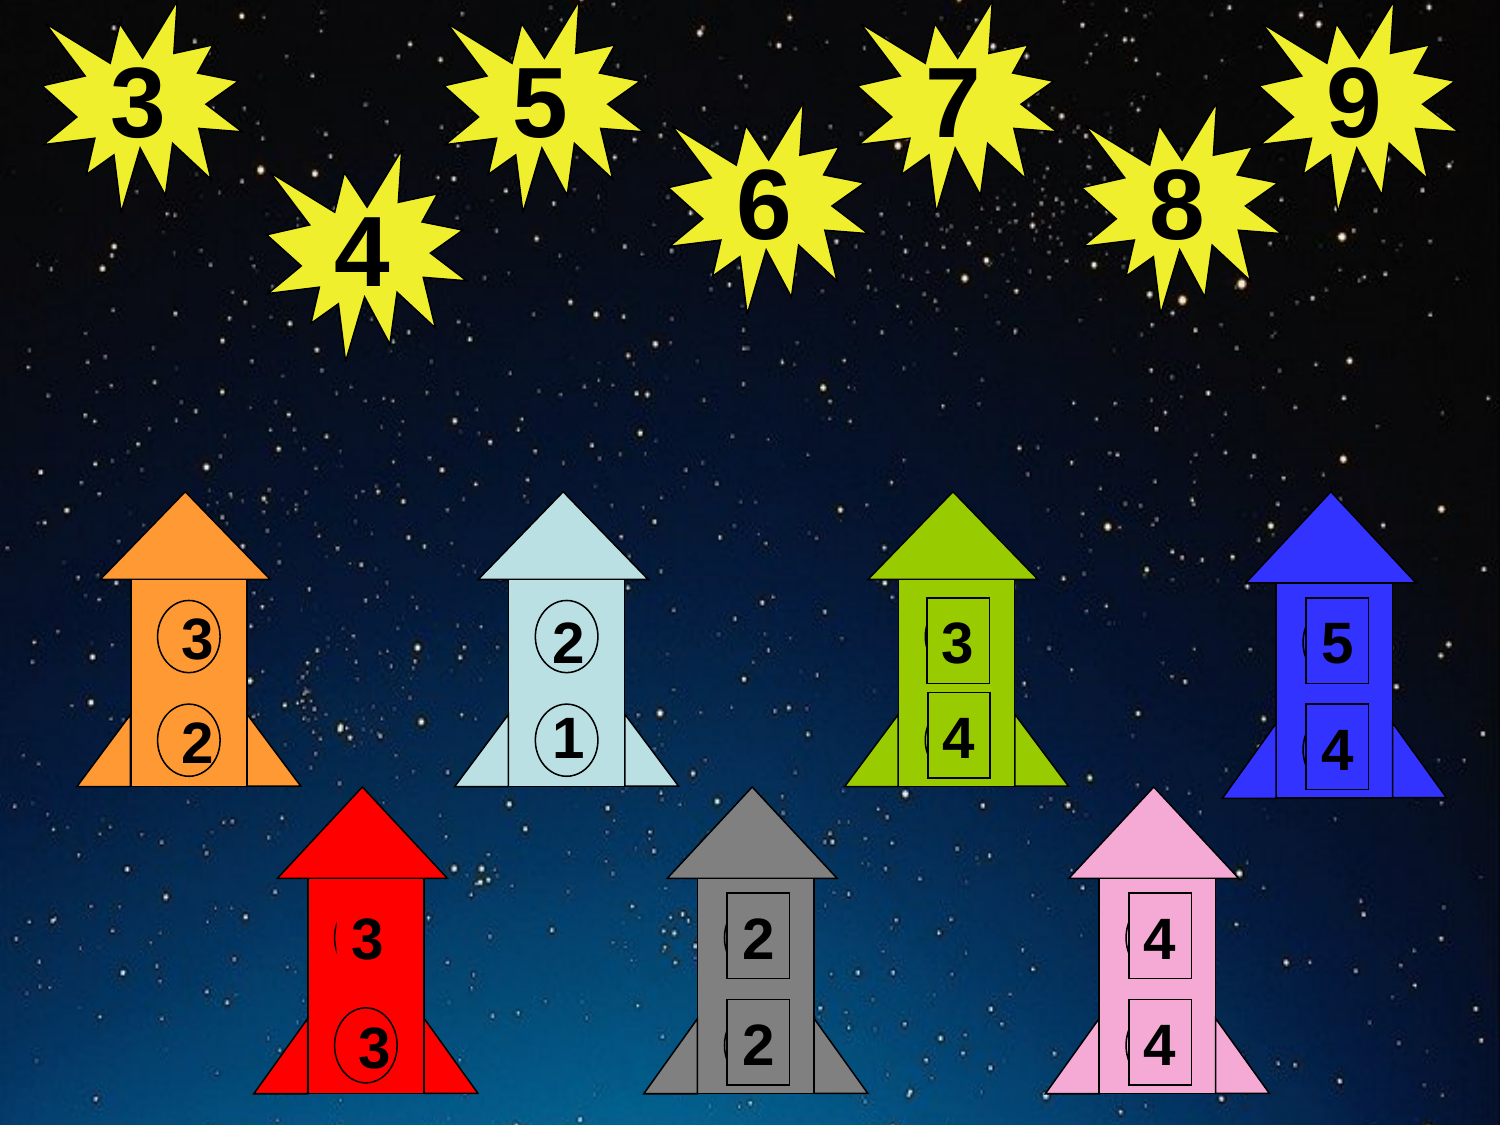

3
5
7
9
6
8
4
3
2
2
1
3
4
5
4
3
3
2
2
4
4